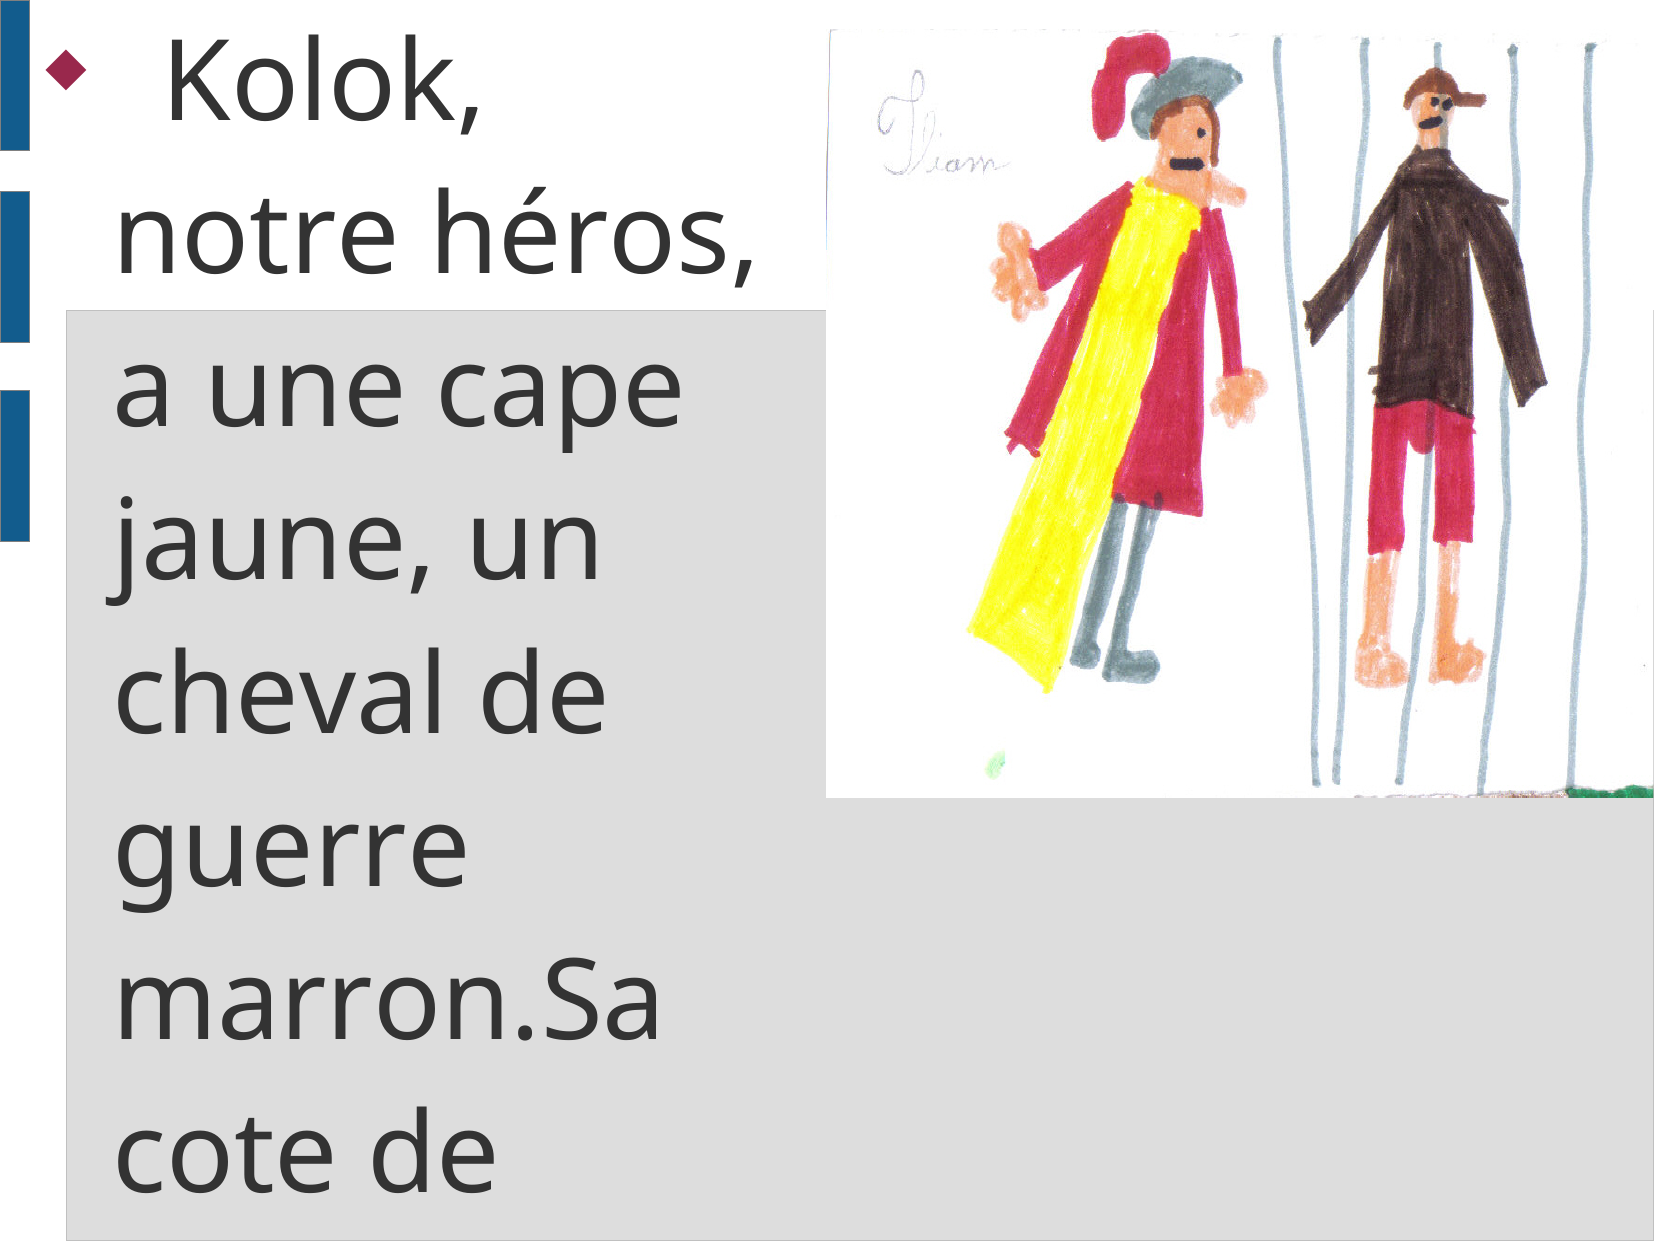

Kolok, notre héros, a une cape jaune, un cheval de guerre marron.Sa cote de maille est rouge.
#